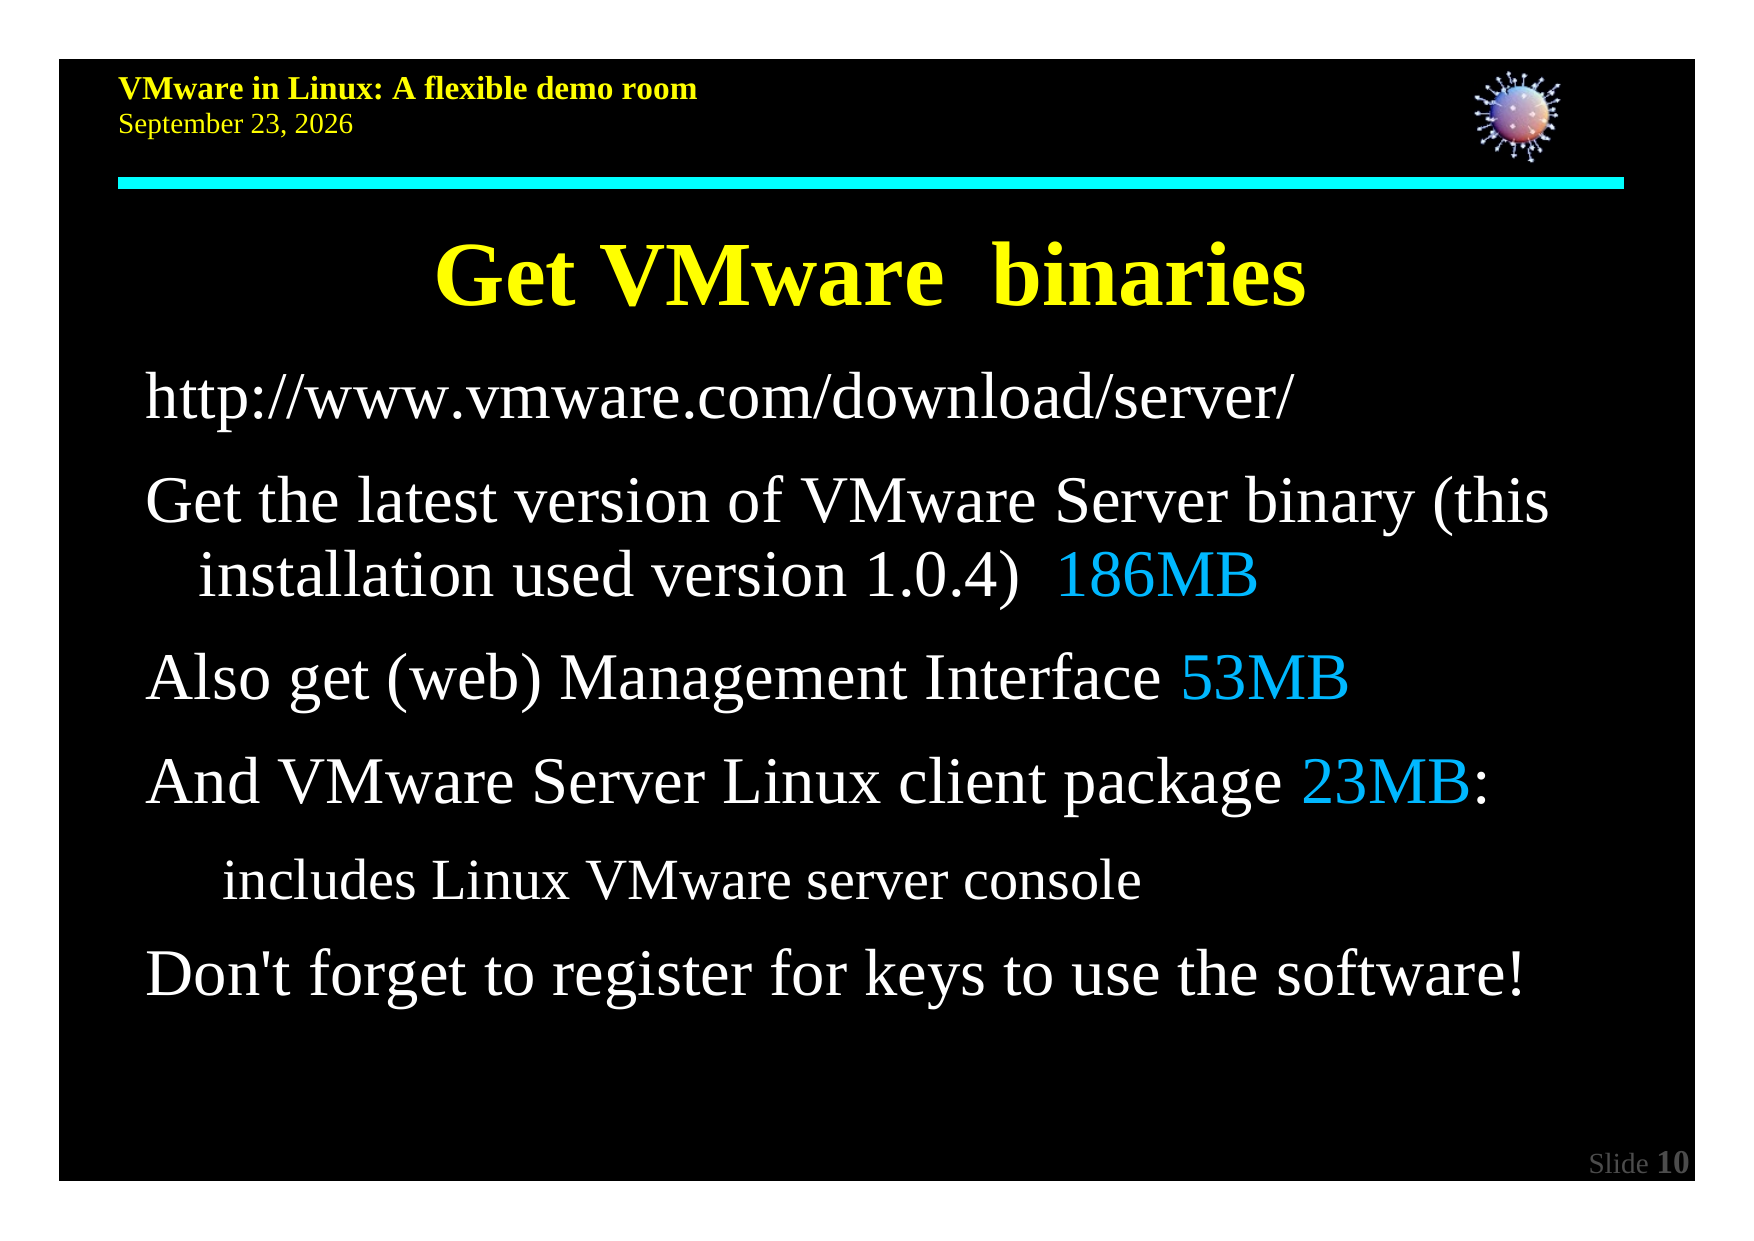

# Get VMware binaries
http://www.vmware.com/download/server/
Get the latest version of VMware Server binary (this installation used version 1.0.4) 186MB
Also get (web) Management Interface 53MB
And VMware Server Linux client package 23MB:
includes Linux VMware server console
Don't forget to register for keys to use the software!